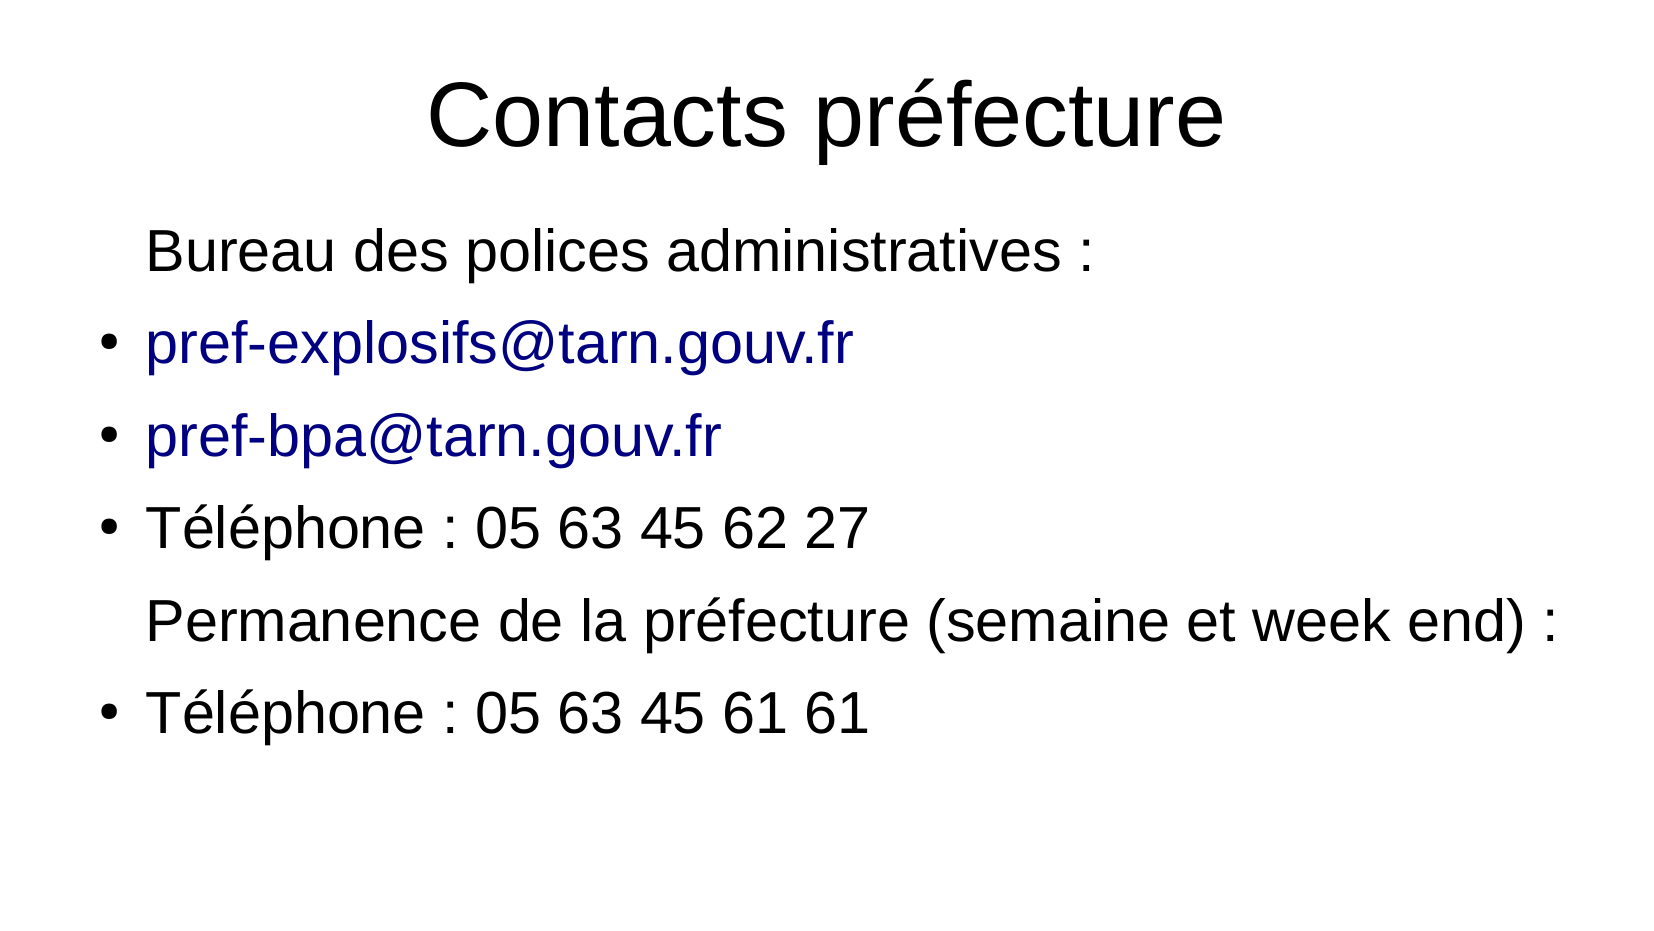

# Contacts préfecture
Bureau des polices administratives :
pref-explosifs@tarn.gouv.fr
pref-bpa@tarn.gouv.fr
Téléphone : 05 63 45 62 27
Permanence de la préfecture (semaine et week end) :
Téléphone : 05 63 45 61 61